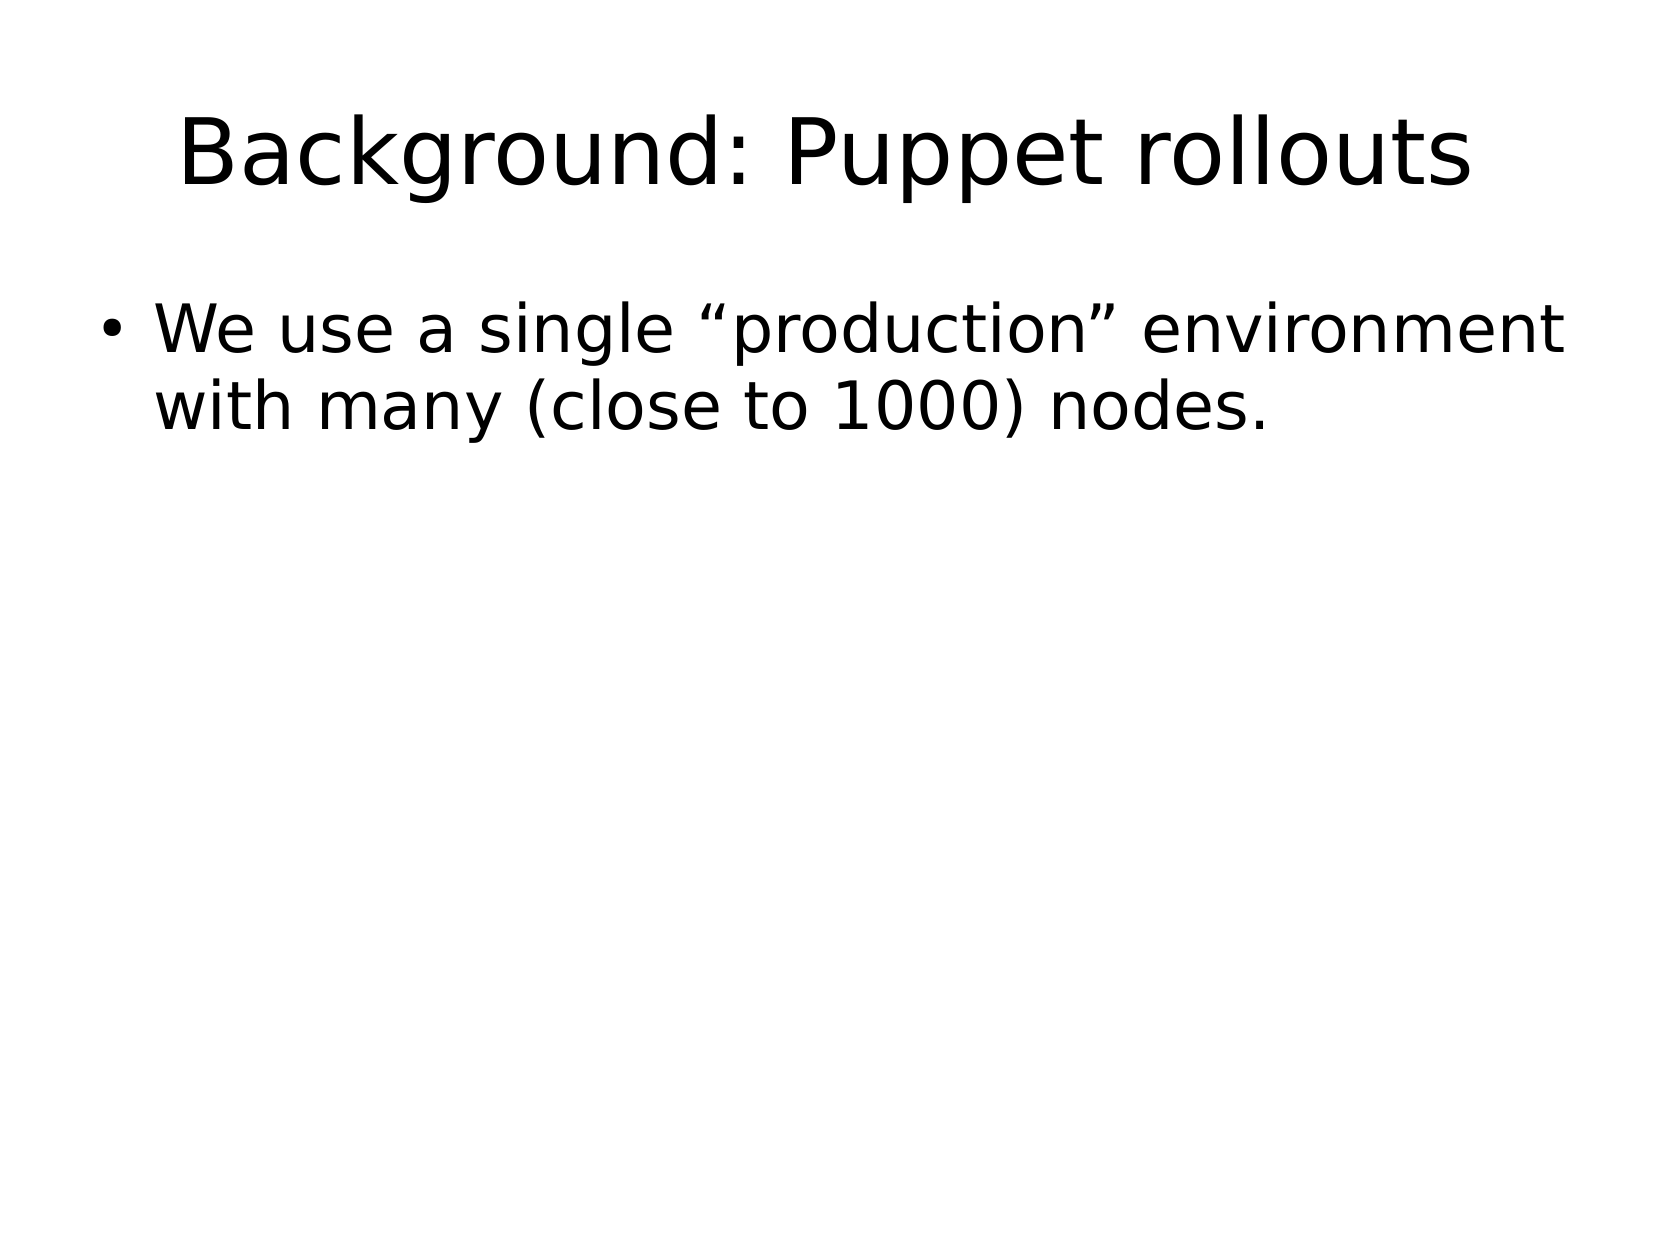

# Background: Puppet rollouts
We use a single “production” environment with many (close to 1000) nodes.